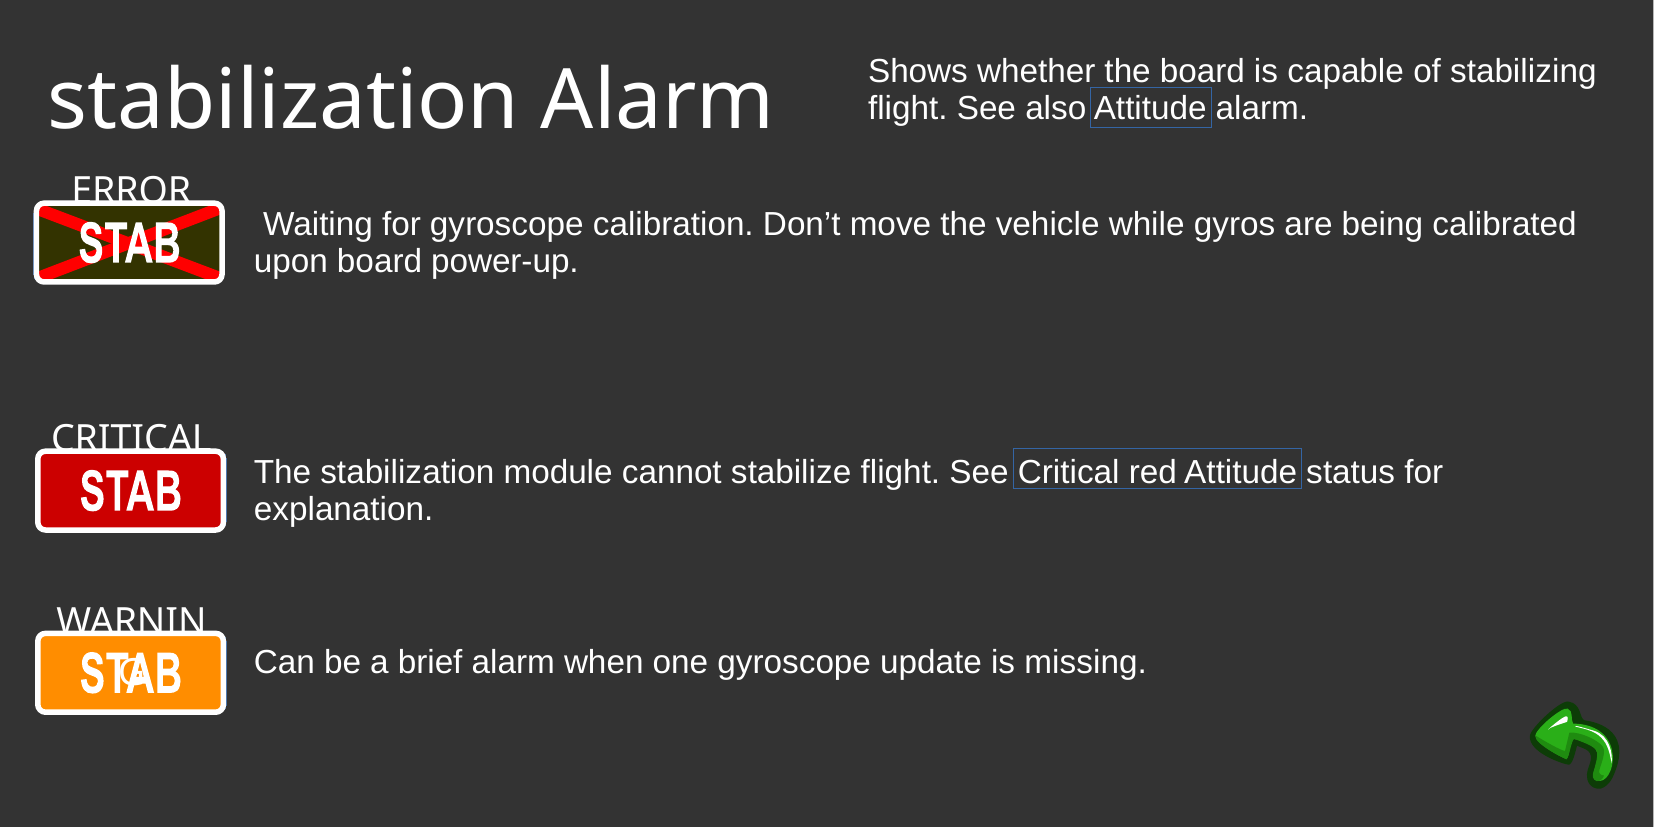

stabilization Alarm
Shows whether the board is capable of stabilizing flight. See also Attitude alarm.
ERROR
 Waiting for gyroscope calibration. Don’t move the vehicle while gyros are being calibrated upon board power-up.
CRITICAL
The stabilization module cannot stabilize flight. See Critical red Attitude status for explanation.
WARNING
Can be a brief alarm when one gyroscope update is missing.